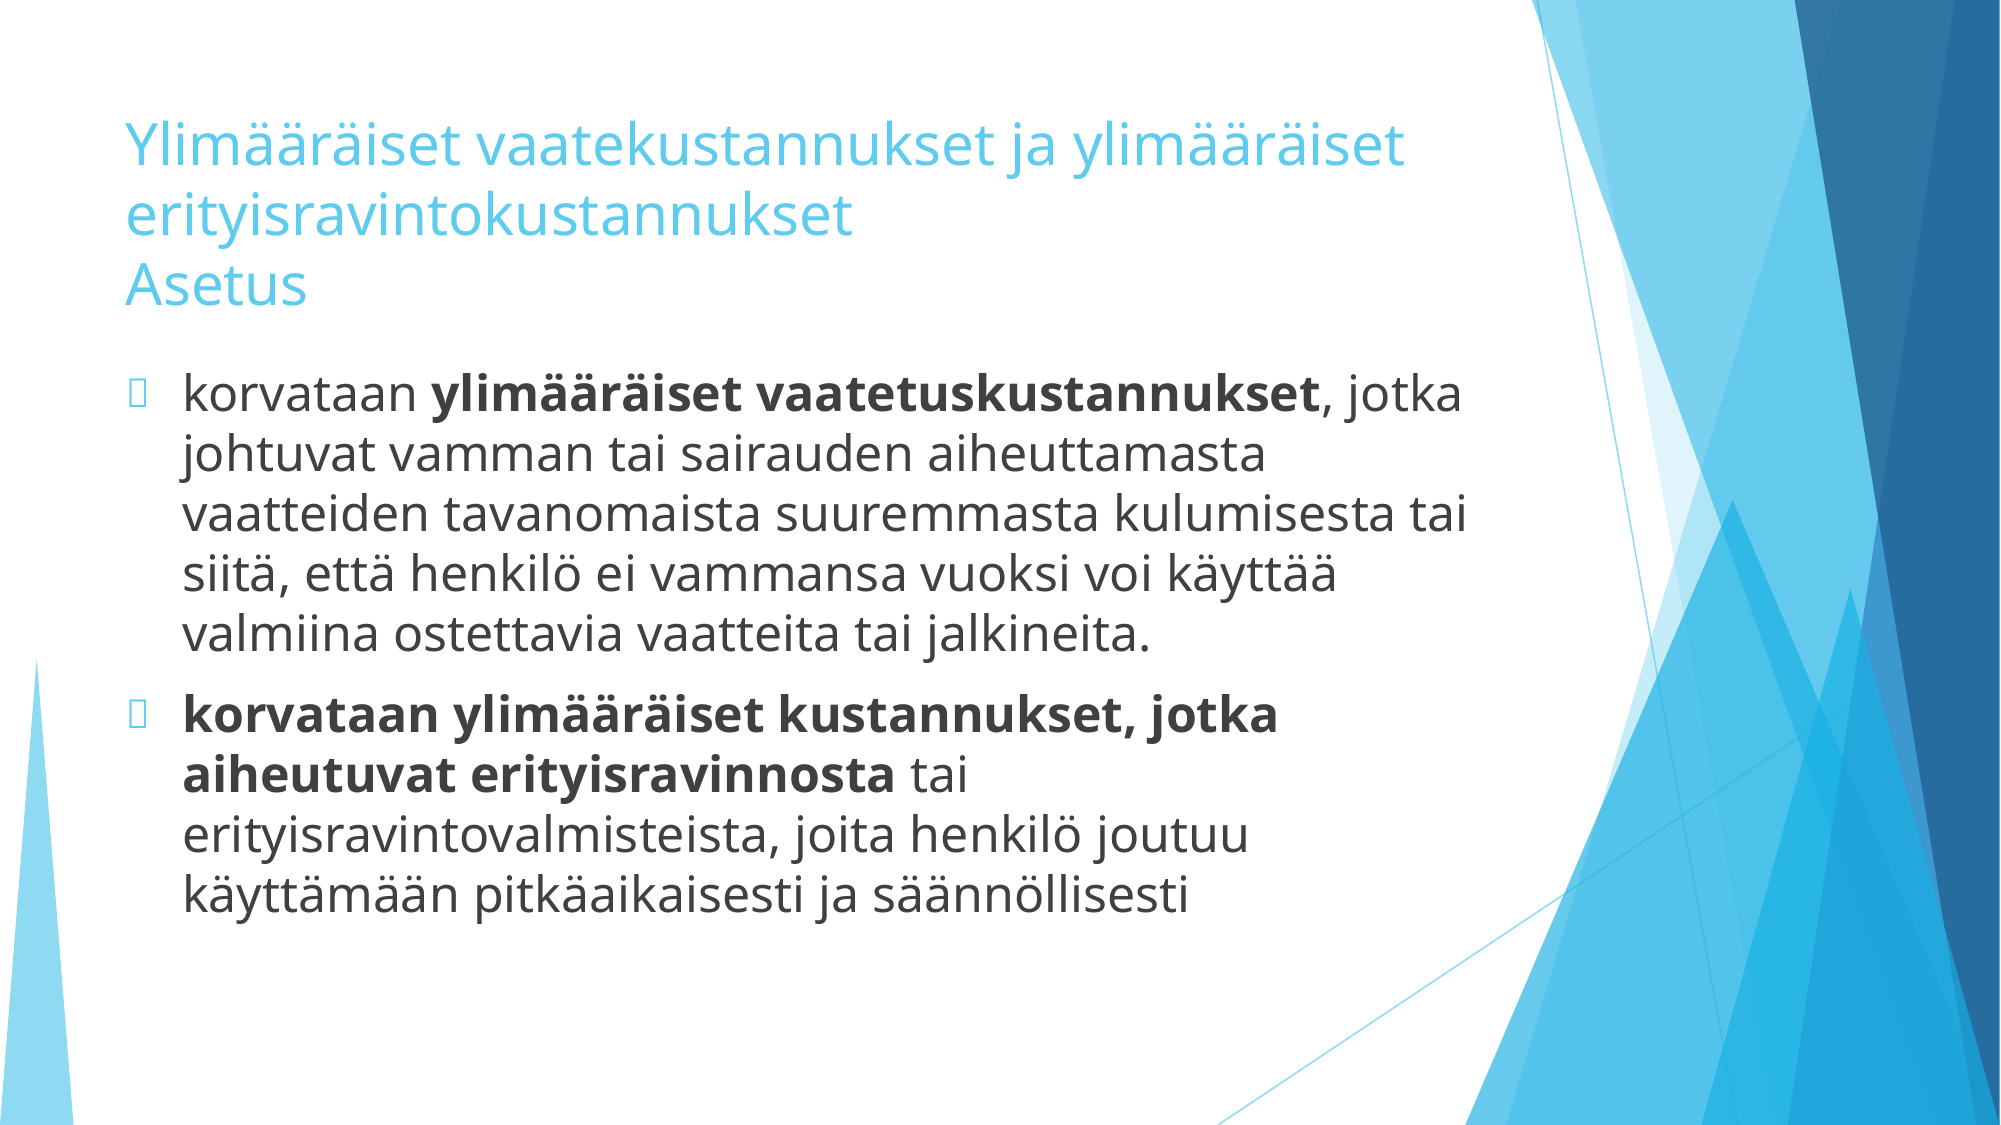

# Ylimääräiset vaatekustannukset ja ylimääräiset erityisravintokustannukset Asetus
korvataan ylimääräiset vaatetuskustannukset, jotka johtuvat vamman tai sairauden aiheuttamasta vaatteiden tavanomaista suuremmasta kulumisesta tai siitä, että henkilö ei vammansa vuoksi voi käyttää valmiina ostettavia vaatteita tai jalkineita.
korvataan ylimääräiset kustannukset, jotka aiheutuvat erityisravinnosta tai erityisravintovalmisteista, joita henkilö joutuu käyttämään pitkäaikaisesti ja säännöllisesti